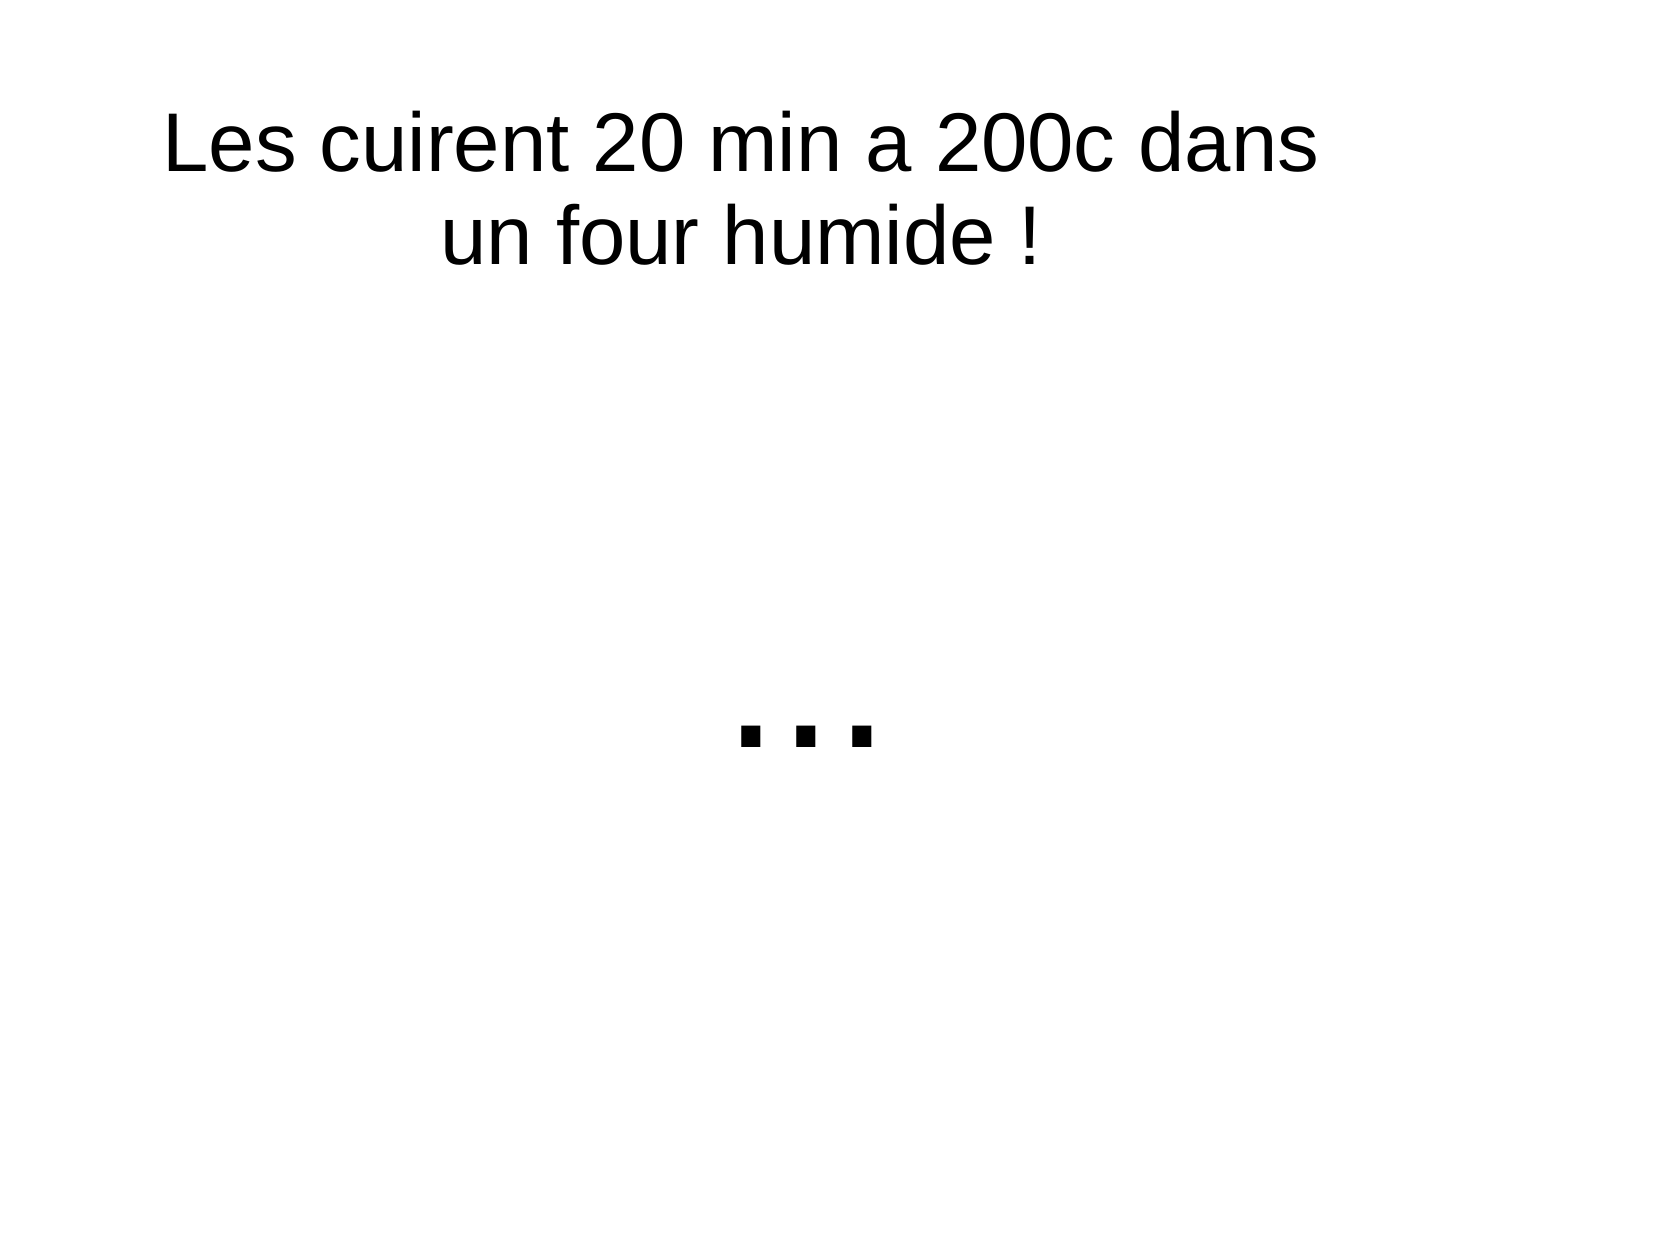

#
Les cuirent 20 min a 200c dans un four humide !
...